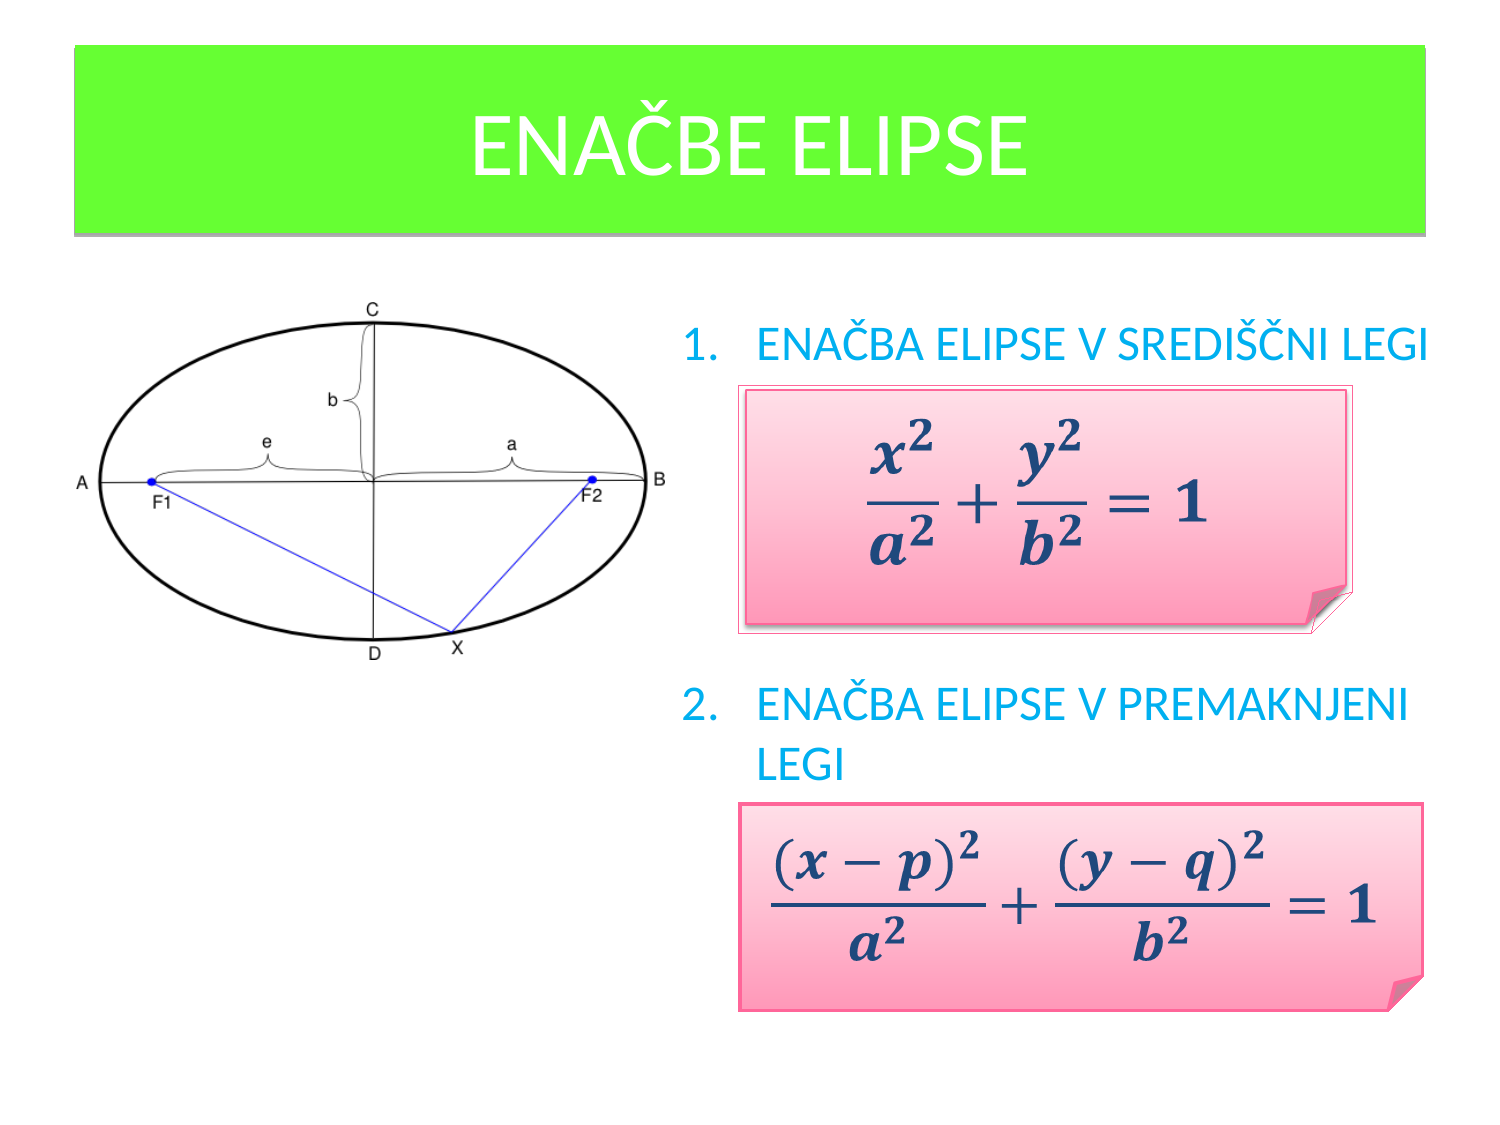

# ENAČBE ELIPSE
ENAČBA ELIPSE V SREDIŠČNI LEGI
ENAČBA ELIPSE V PREMAKNJENI LEGI